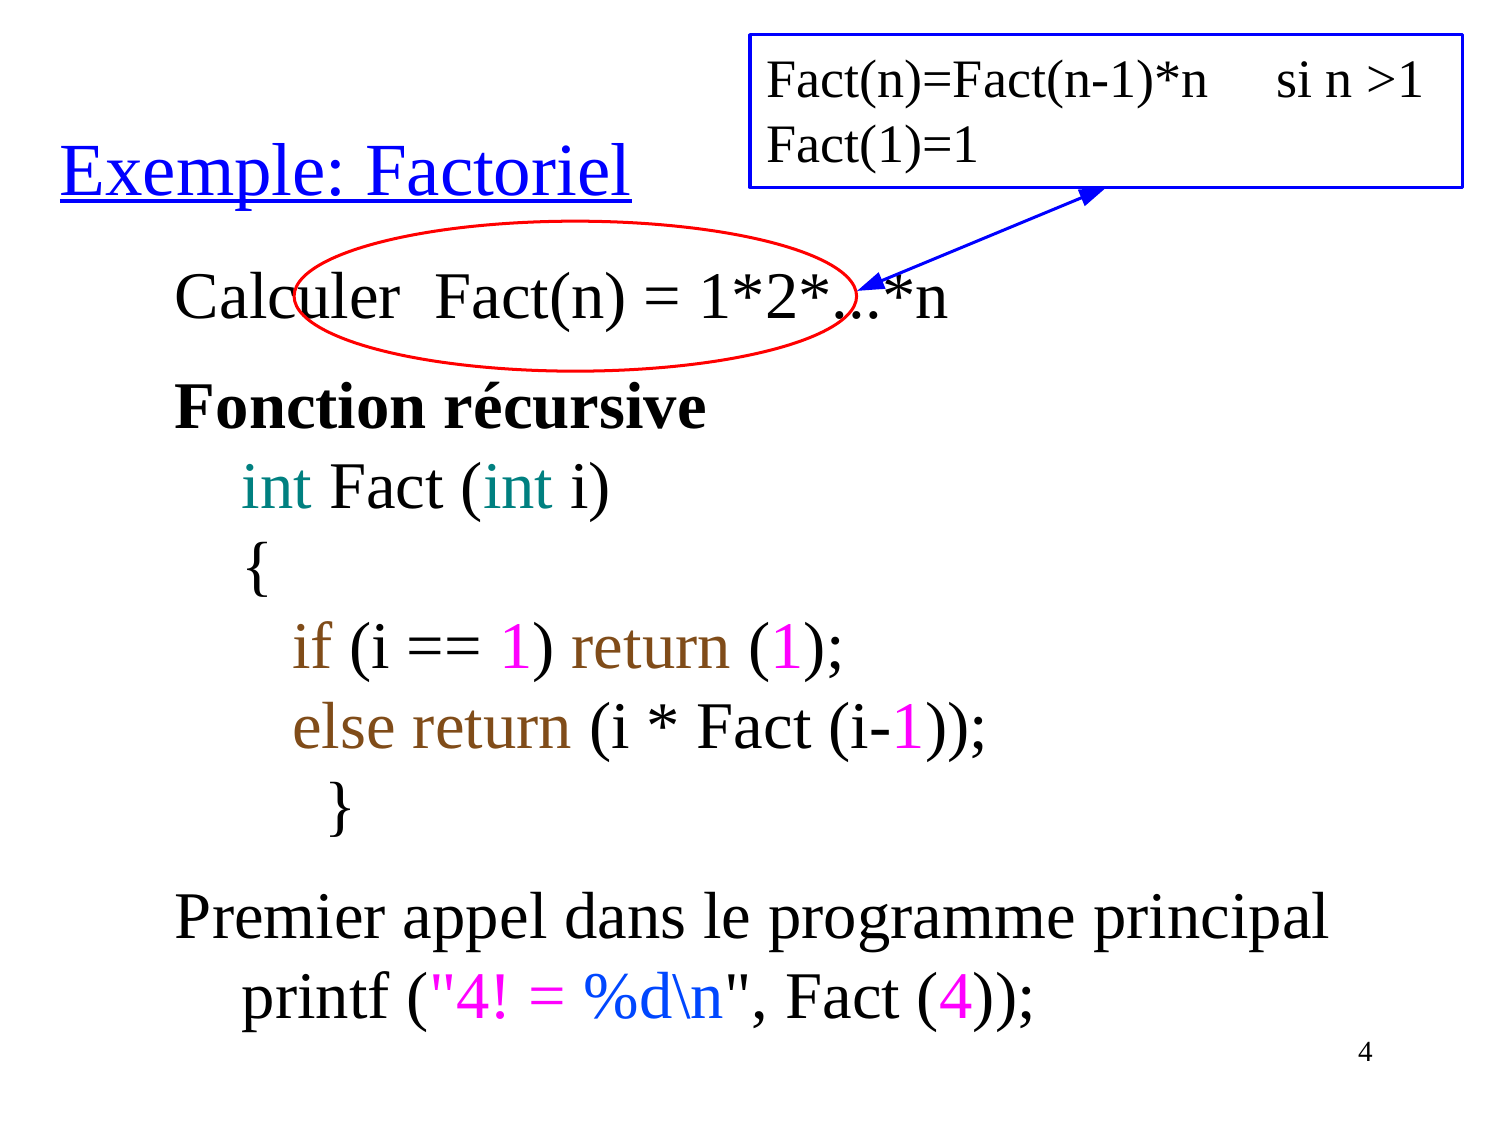

Fact(n)=Fact(n-1)*n si n >1
Fact(1)=1
Exemple: Factoriel
Calculer Fact(n) = 1*2*...*n
Fonction récursive
 int Fact (int i)
 {
 if (i == 1) return (1);
 else return (i * Fact (i-1));
	}
Premier appel dans le programme principal
 printf ("4! = %d\n", Fact (4));
4